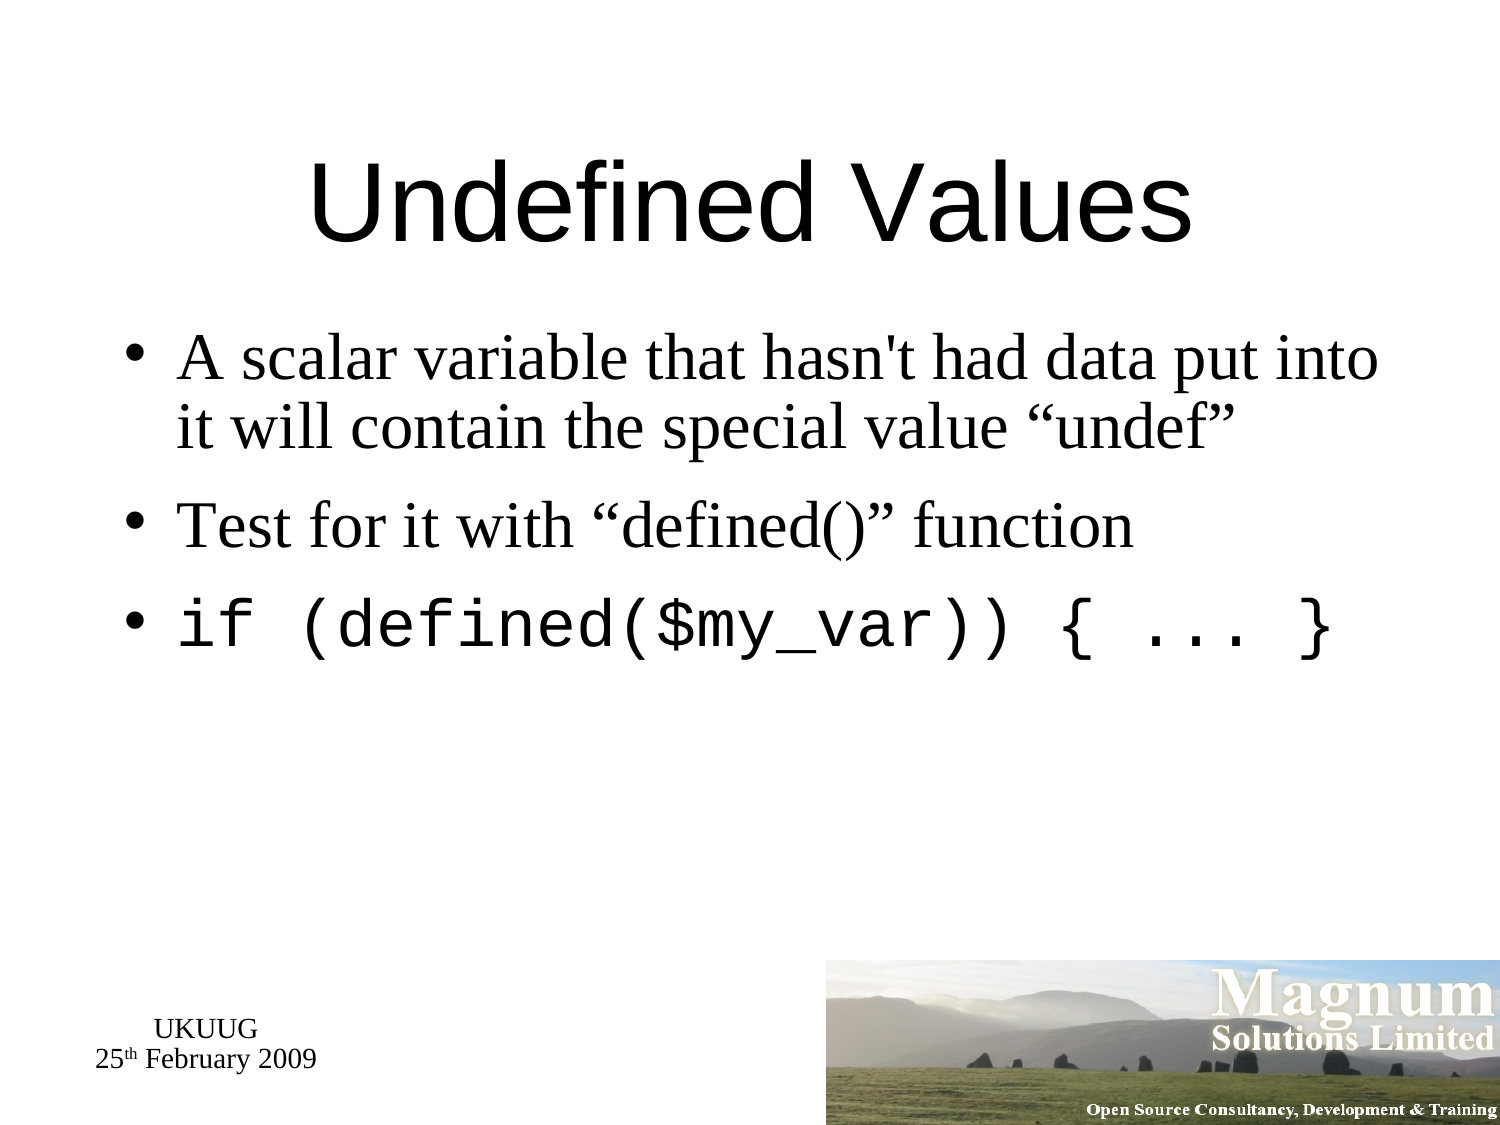

# Undefined Values
A scalar variable that hasn't had data put into it will contain the special value “undef”
Test for it with “defined()” function
if (defined($my_var)) { ... }
27